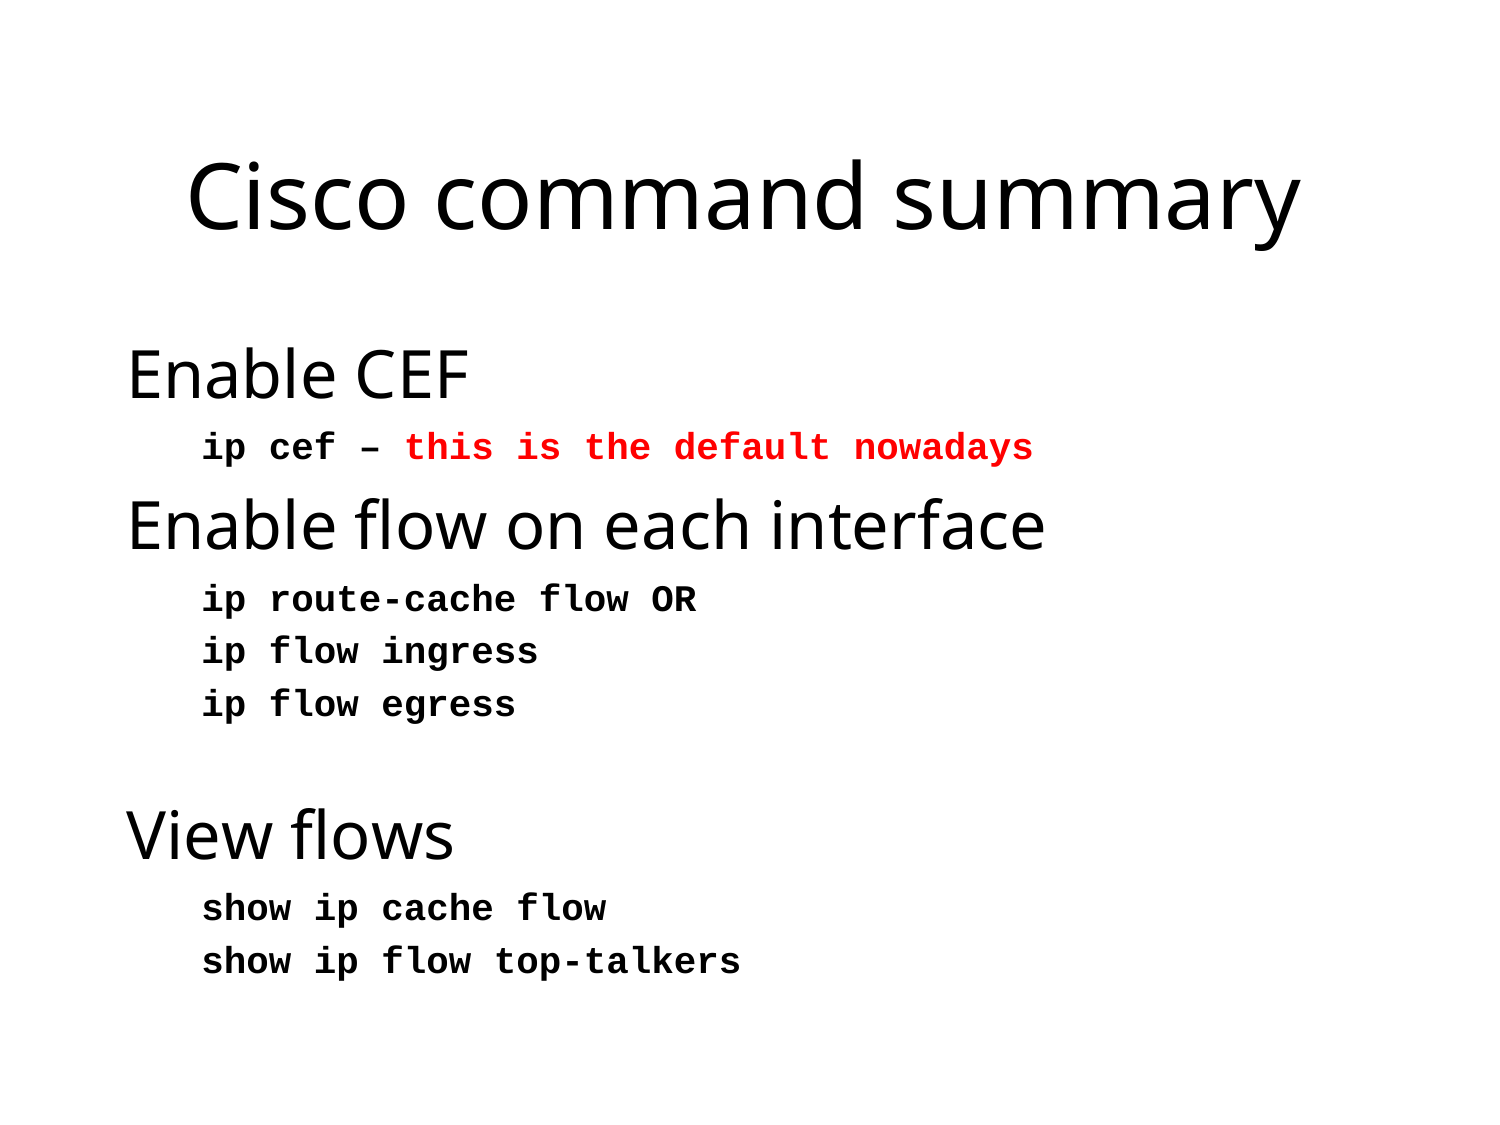

# Cisco command summary
Enable CEF
ip cef – this is the default nowadays
Enable flow on each interface
ip route-cache flow OR
ip flow ingress
ip flow egress
View flows
show ip cache flow
show ip flow top-talkers